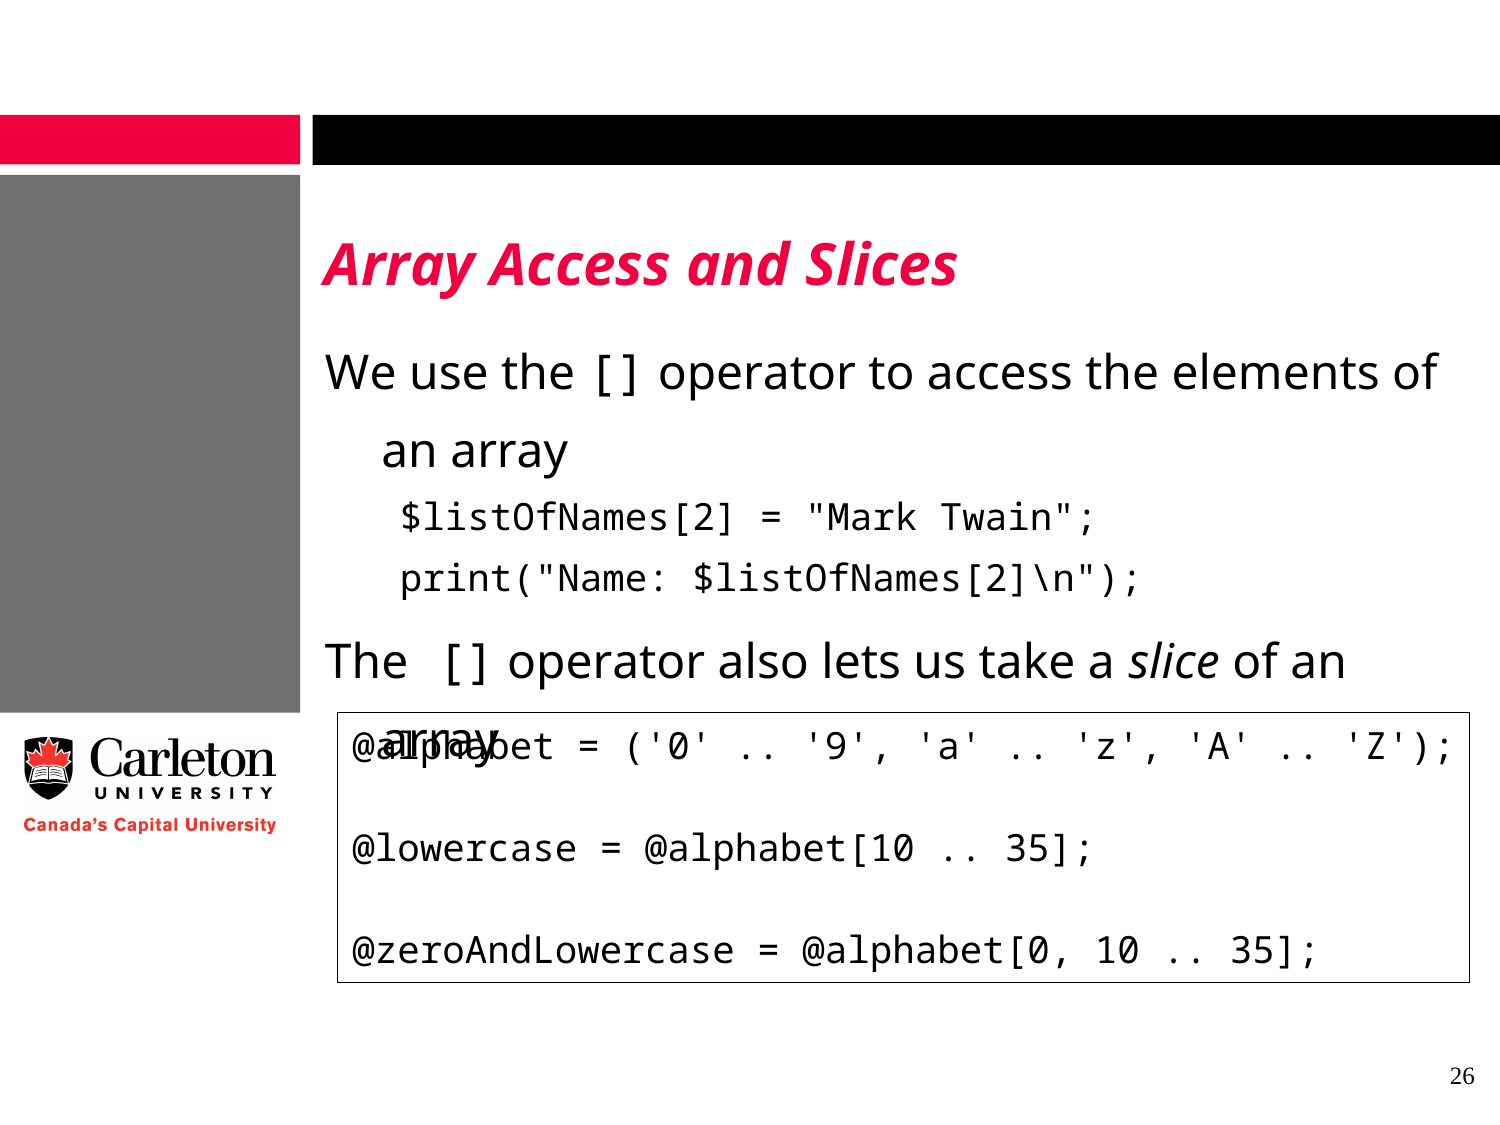

# Array Access and Slices
We use the [] operator to access the elements of an array
$listOfNames[2] = "Mark Twain";
print("Name: $listOfNames[2]\n");
The [] operator also lets us take a slice of an array
@alphabet = ('0' .. '9', 'a' .. 'z', 'A' .. 'Z');
@lowercase = @alphabet[10 .. 35];
@zeroAndLowercase = @alphabet[0, 10 .. 35];
26